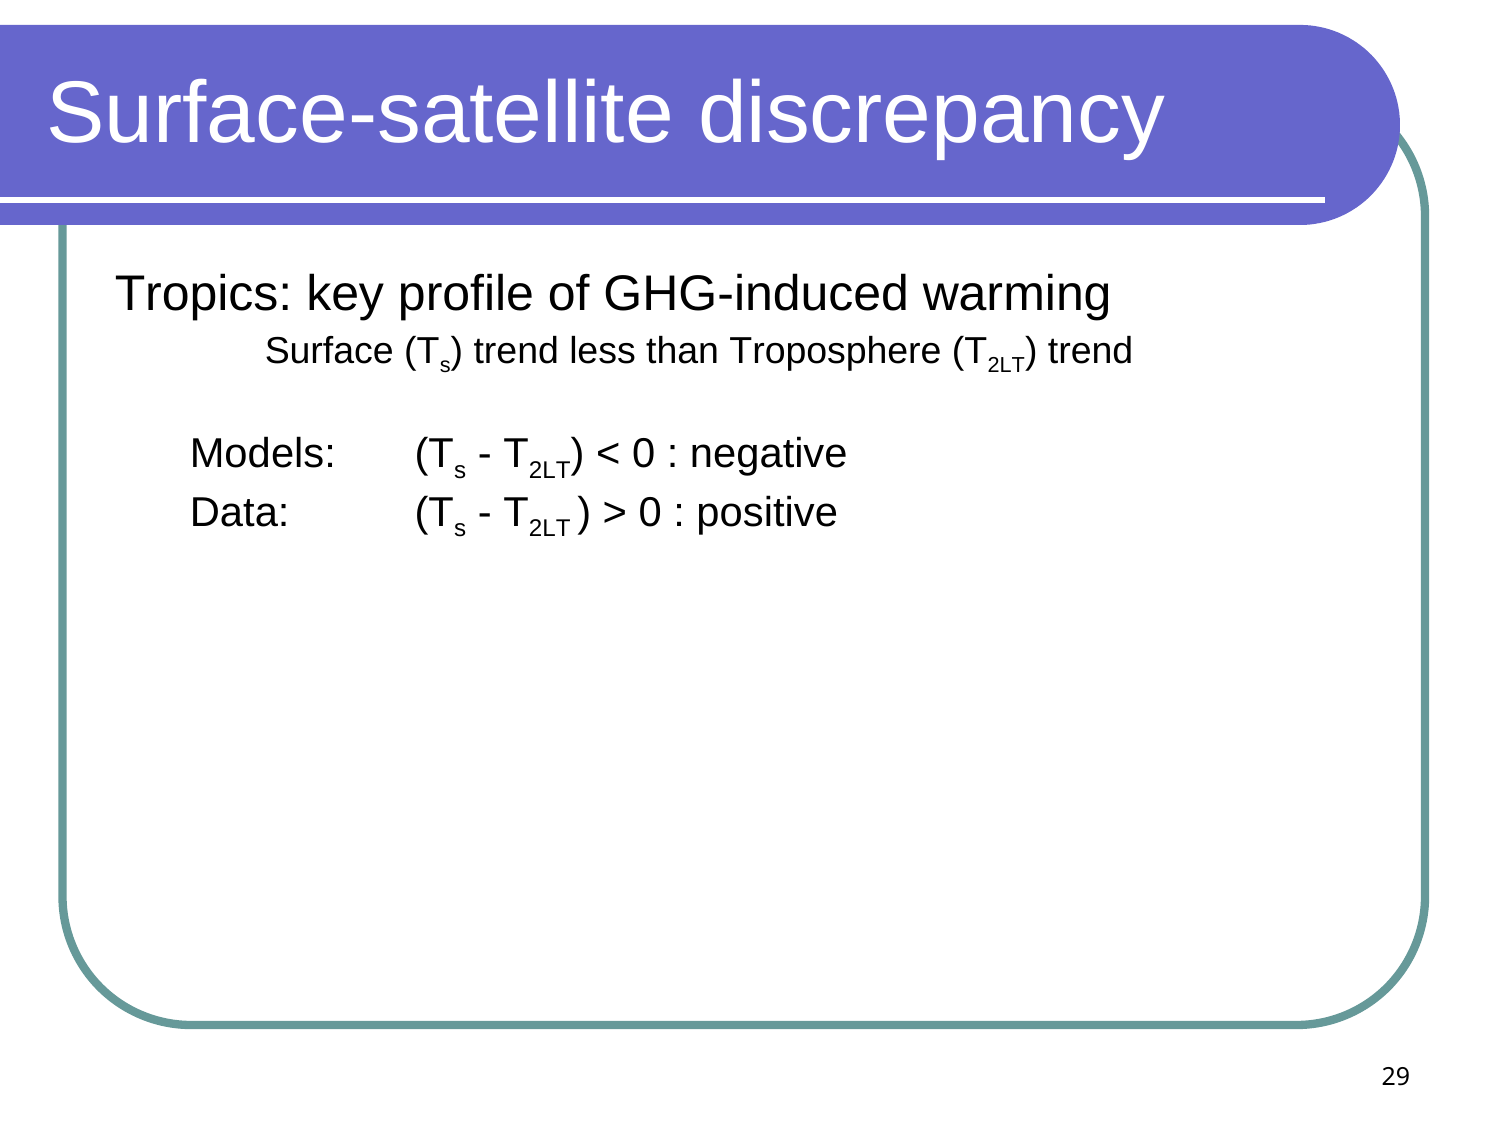

# Surface-satellite discrepancy
Tropics: key profile of GHG-induced warming
Surface (Ts) trend less than Troposphere (T2LT) trend
Models: 	(Ts - T2LT) < 0 : negative
Data: 	(Ts - T2LT ) > 0 : positive
US CCSP Report p. 111
Data
Models
29